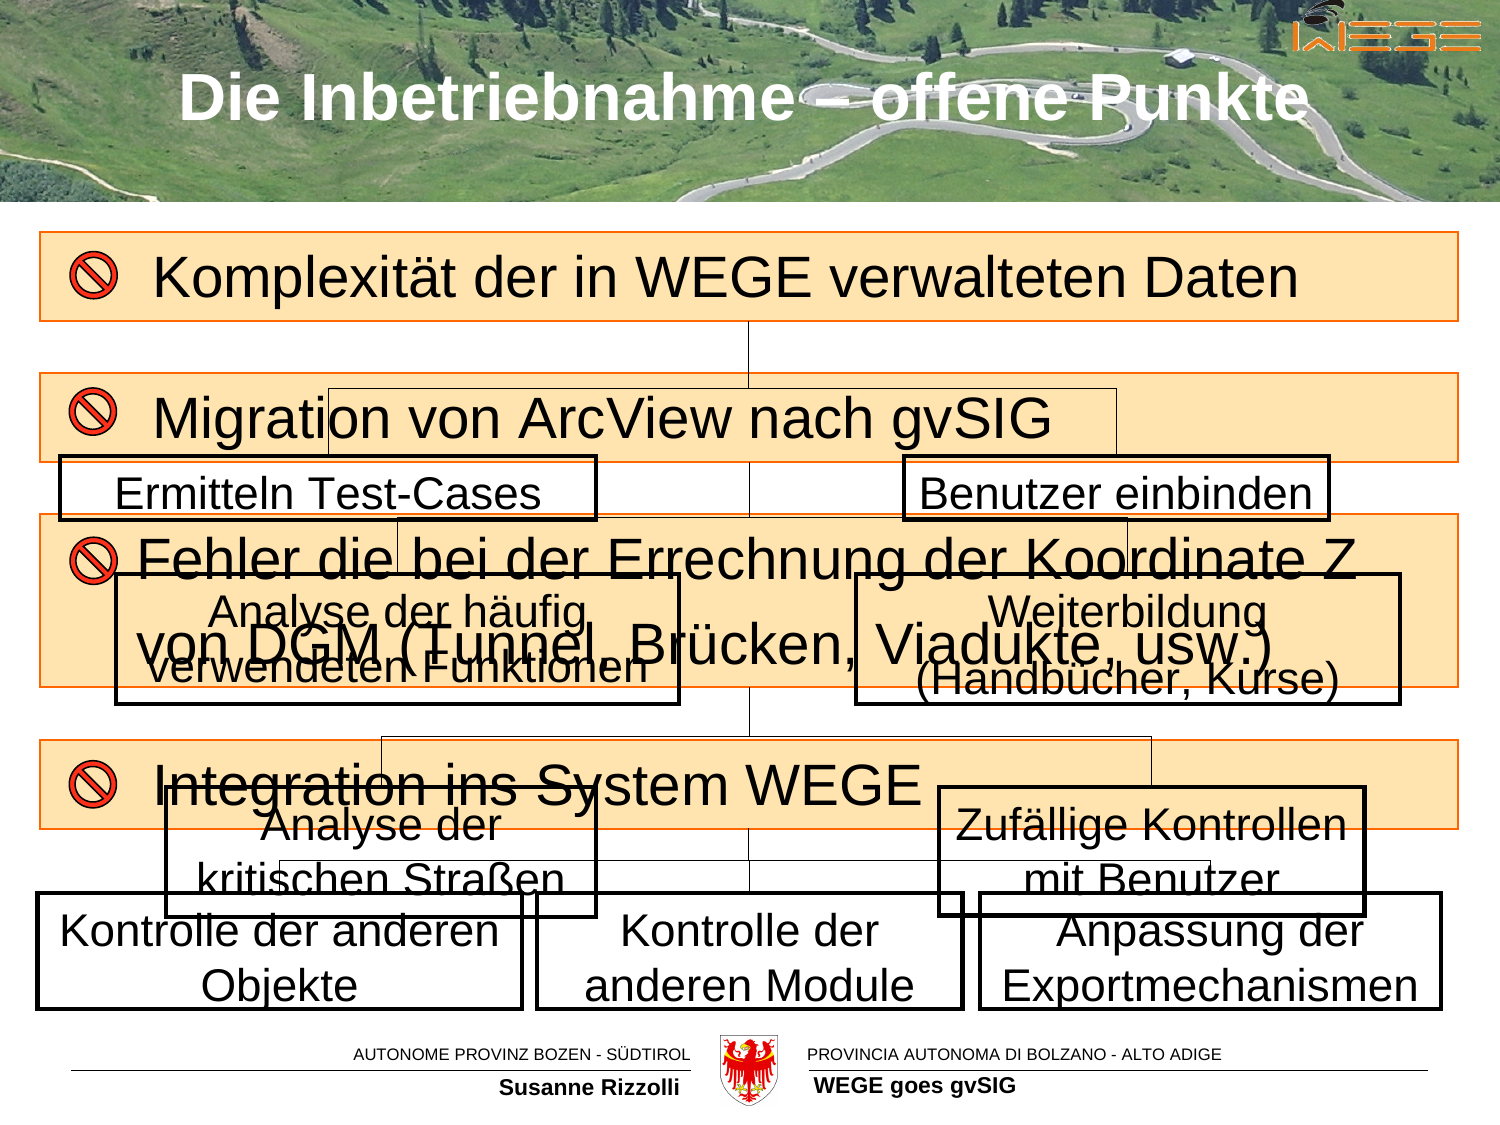

# Die Inbetriebnahme – offene Punkte
 Komplexität der in WEGE verwalteten Daten
 Migration von ArcView nach gvSIG
Ermitteln Test-Cases
Benutzer einbinden
 Fehler die bei der Errechnung der Koordinate Z
 von DGM (Tunnel, Brücken, Viadukte, usw.)
Analyse der häufig verwendeten Funktionen
Weiterbildung
(Handbücher, Kurse)
 Integration ins System WEGE
Analyse der kritischen Straßen
Zufällige Kontrollen mit Benutzer
Anpassung der Exportmechanismen
Kontrolle der anderen Objekte
Kontrolle der anderen Module